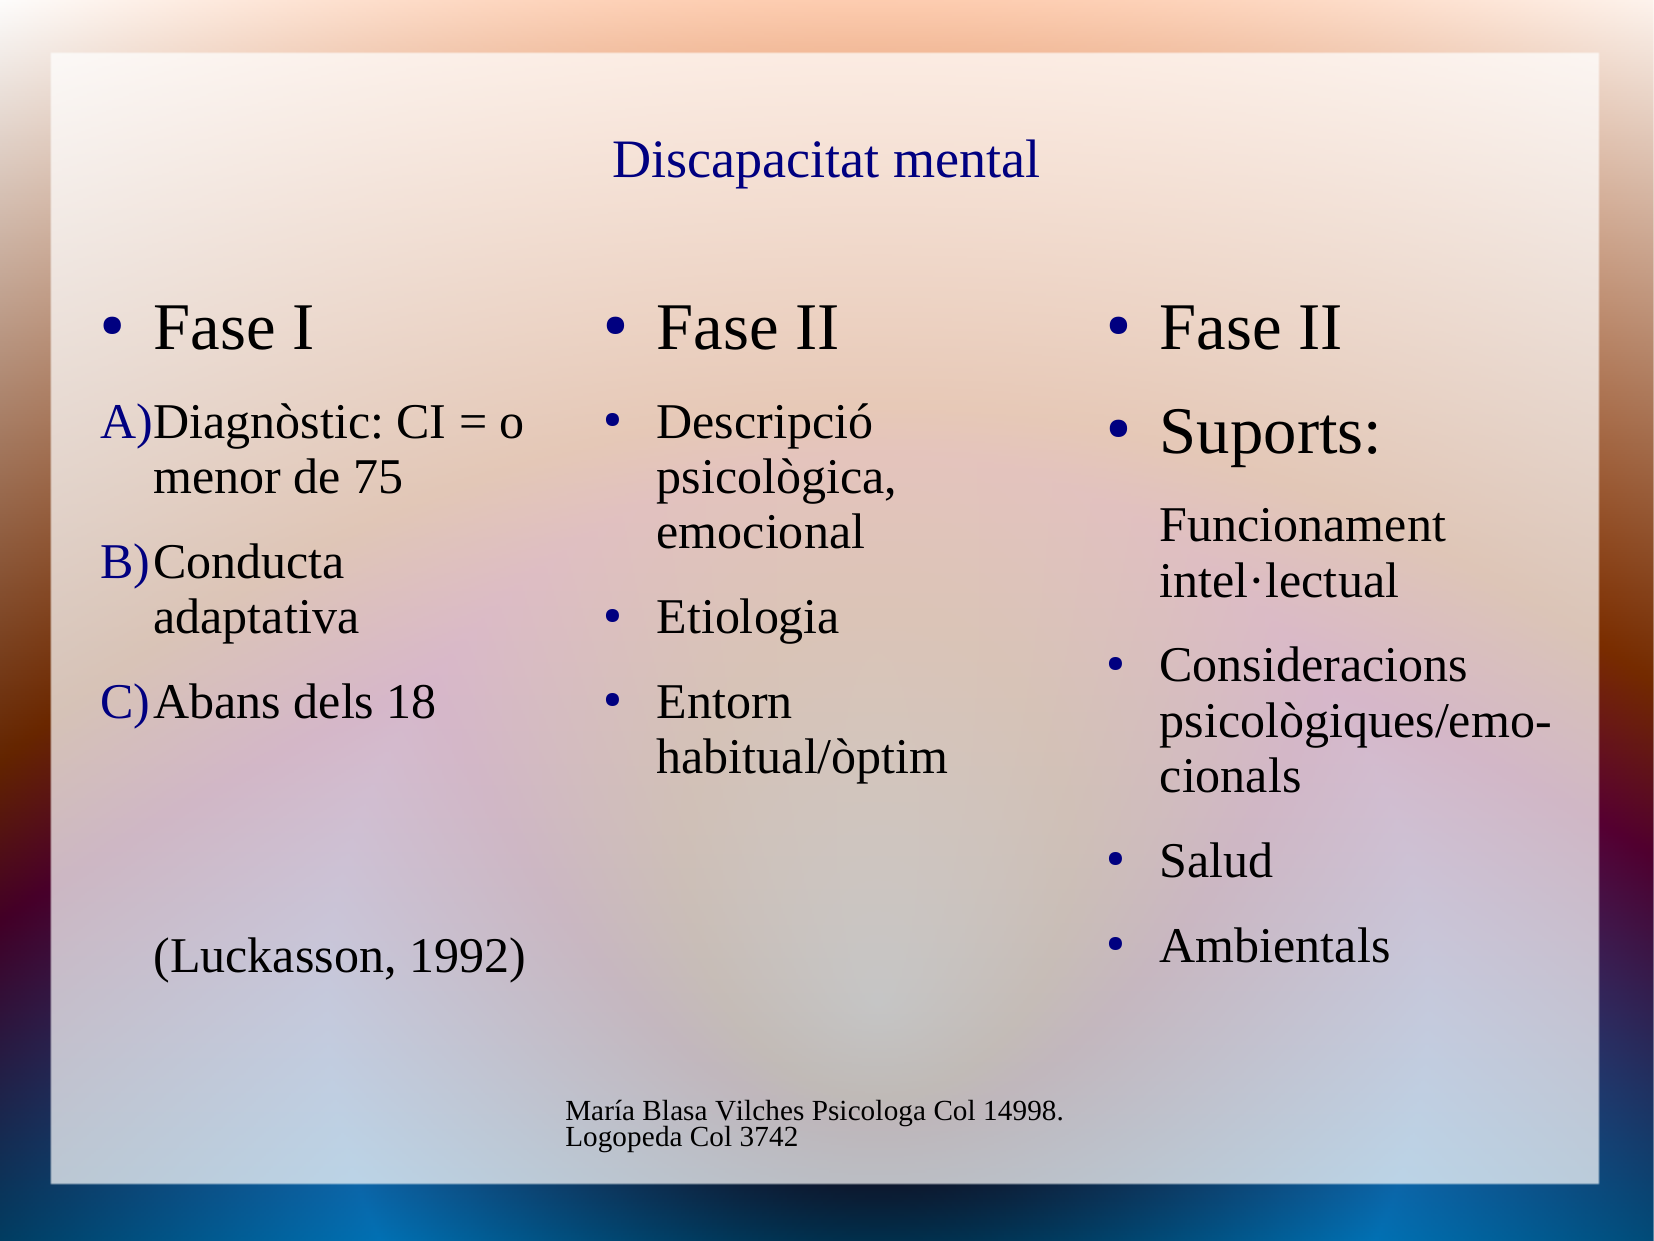

# Discapacitat mental
Fase I
Diagnòstic: CI = o menor de 75
Conducta adaptativa
Abans dels 18
(Luckasson, 1992)
Fase II
Descripció psicològica, emocional
Etiologia
Entorn habitual/òptim
Fase II
Suports:
Funcionament intel·lectual
Consideracions psicològiques/emo-cionals
Salud
Ambientals
María Blasa Vilches Psicologa Col 14998. Logopeda Col 3742